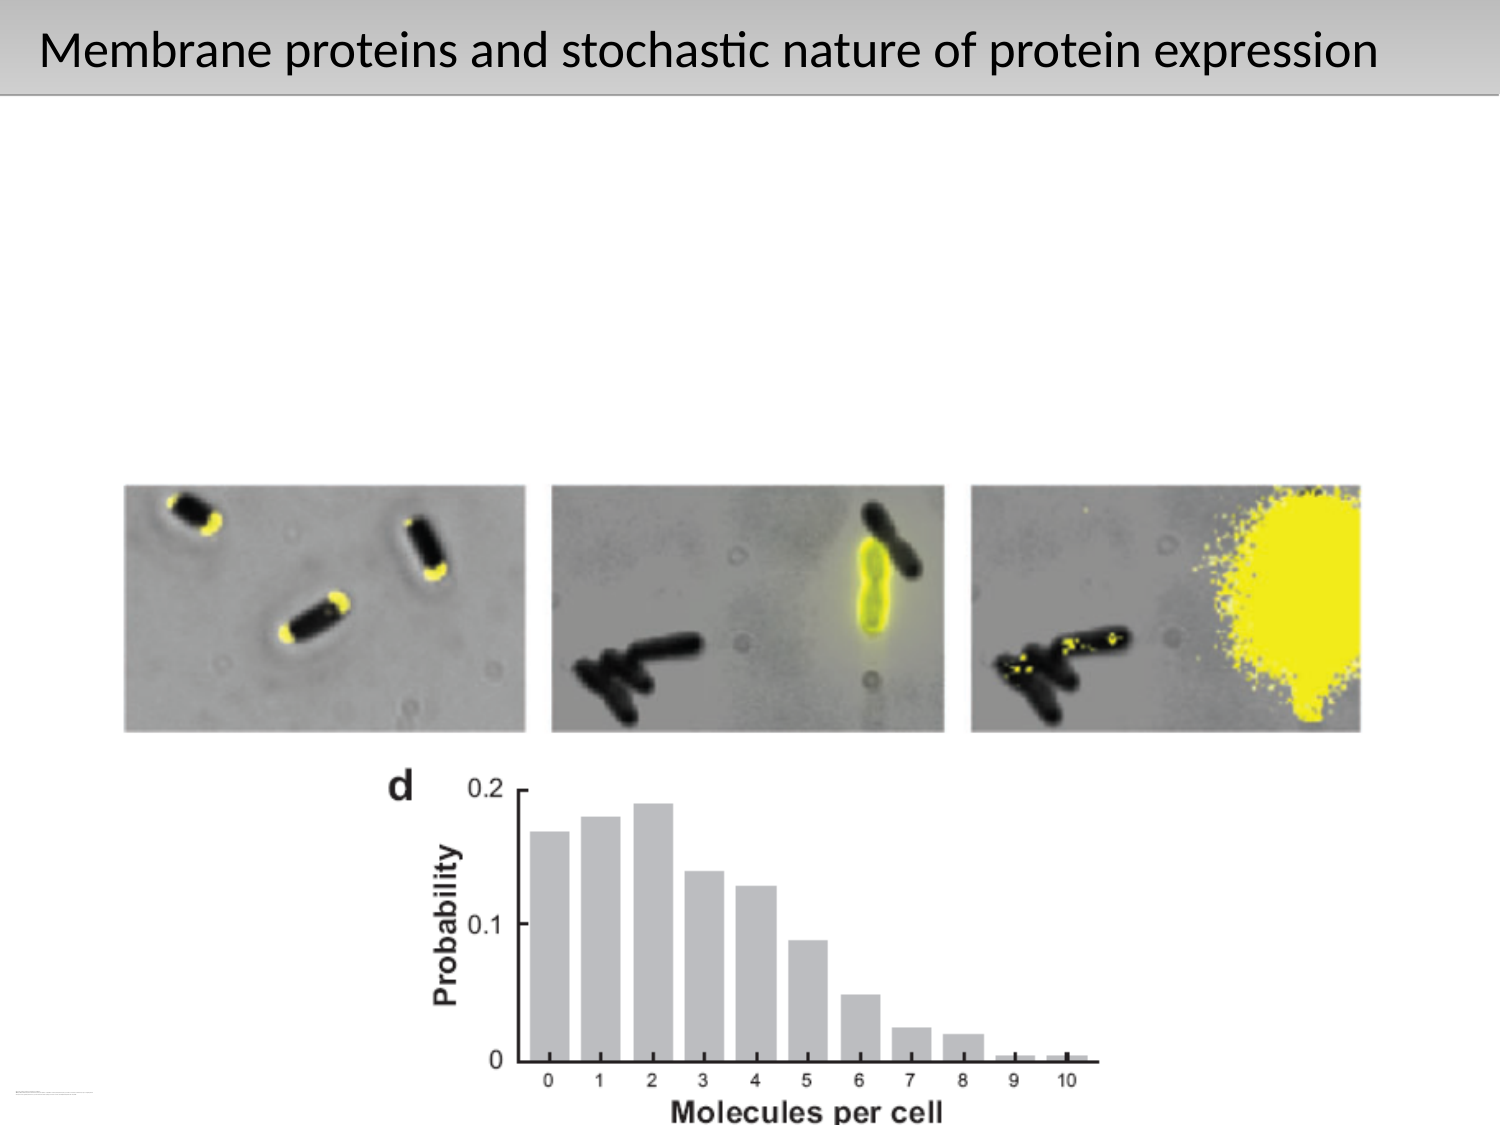

# Membrane proteins and stochastic nature of protein expression
Many proteins involved in cell sensing or signaling reside on the membrane
Lactose permease, a membrane transporter for lactose encoded by the lac operon. Expression of the permease is controlled by the lac repressor responding to the level of inducer (IPTG) in the media IPTG-isopropyl-d-1-thiogalactopyranoside
Under partial induction, genetically identical cells in a population can exhibit two different phenotypes, induced and uninduced, with extremely different expression levels of the permease